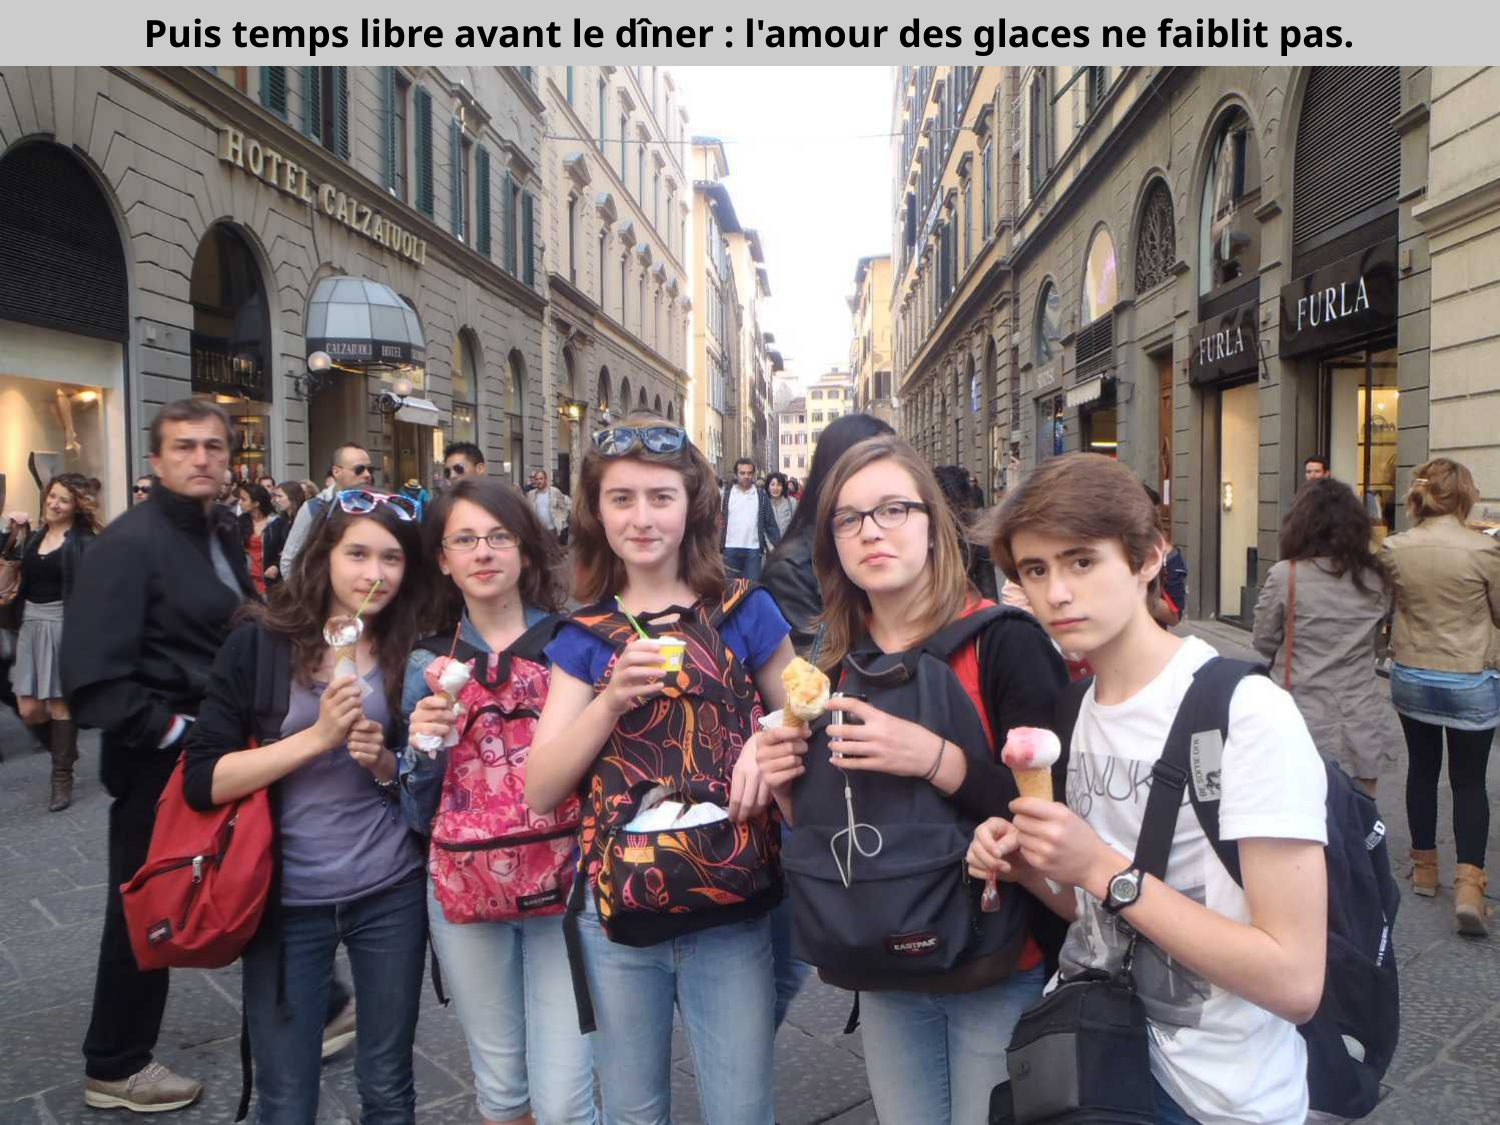

Puis temps libre avant le dîner : l'amour des glaces ne faiblit pas.